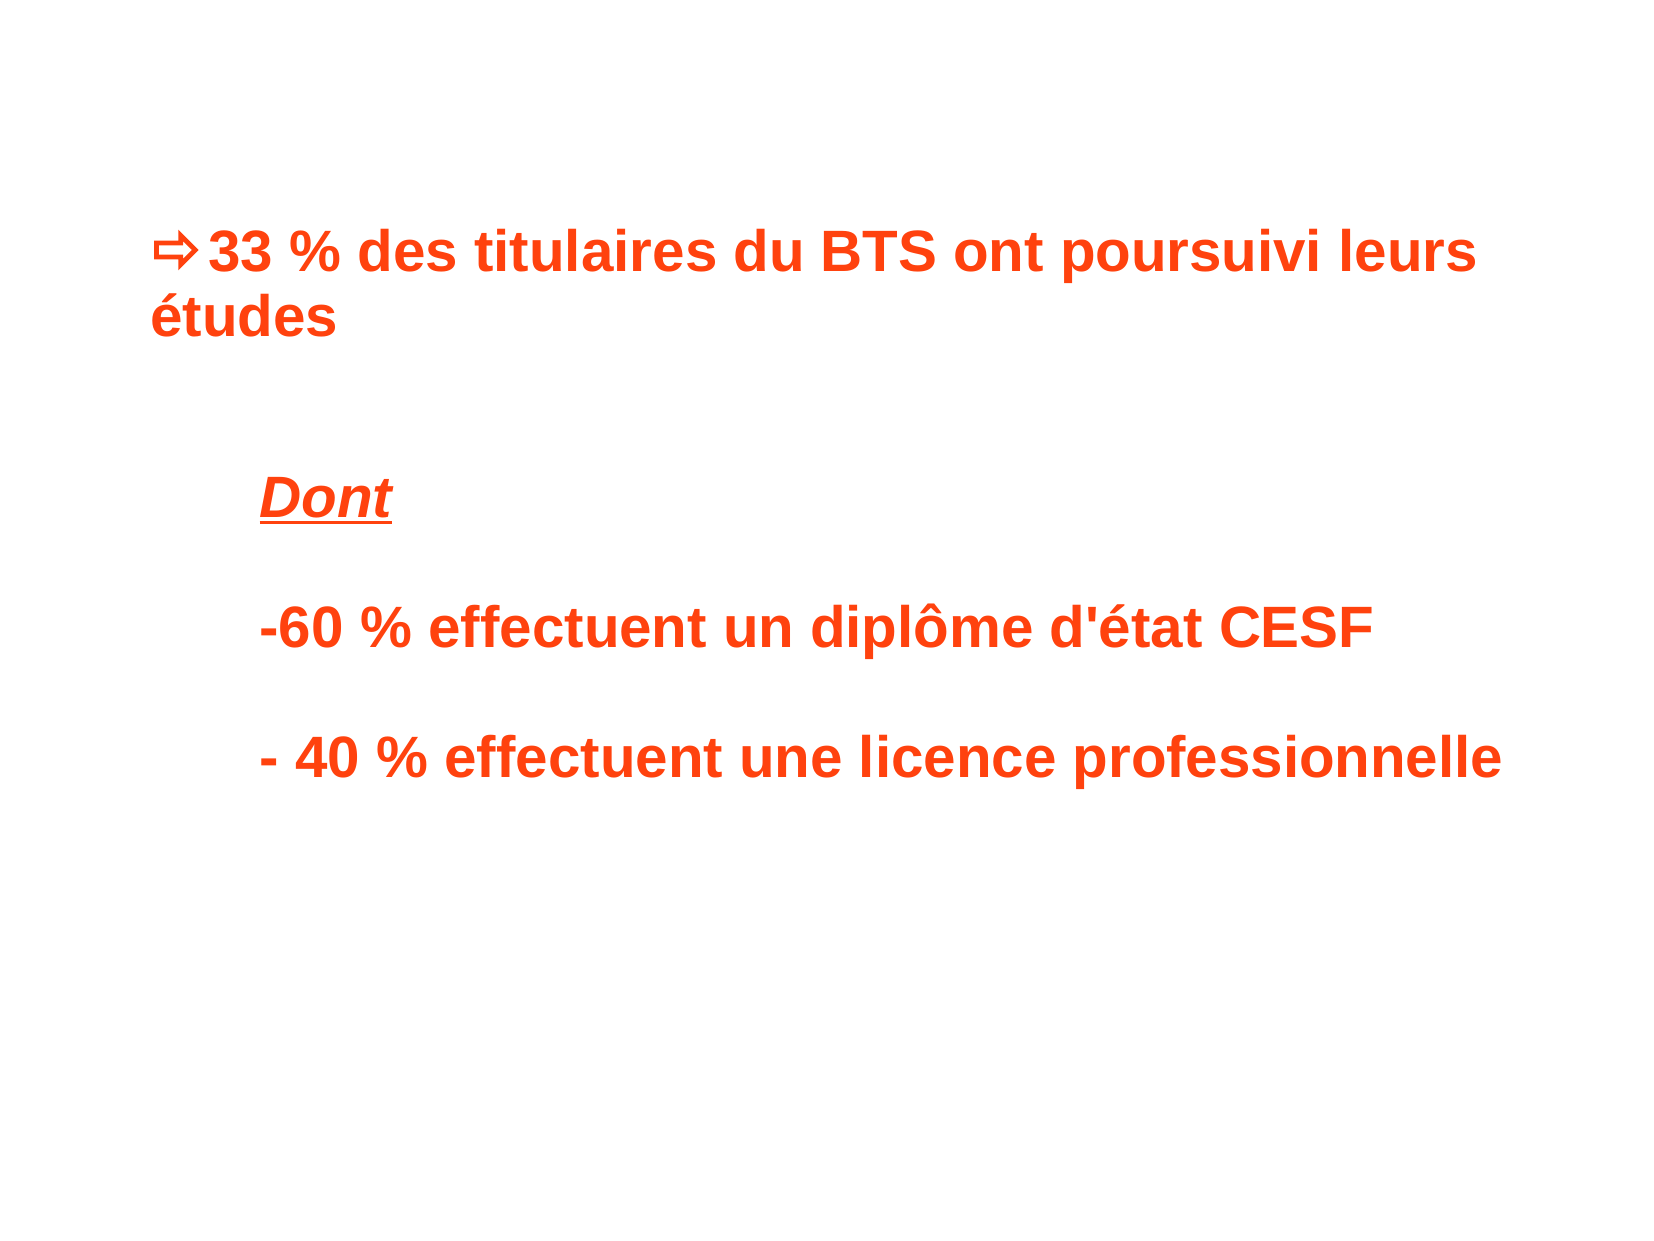

33 % des titulaires du BTS ont poursuivi leurs études
Dont
-60 % effectuent un diplôme d'état CESF
- 40 % effectuent une licence professionnelle